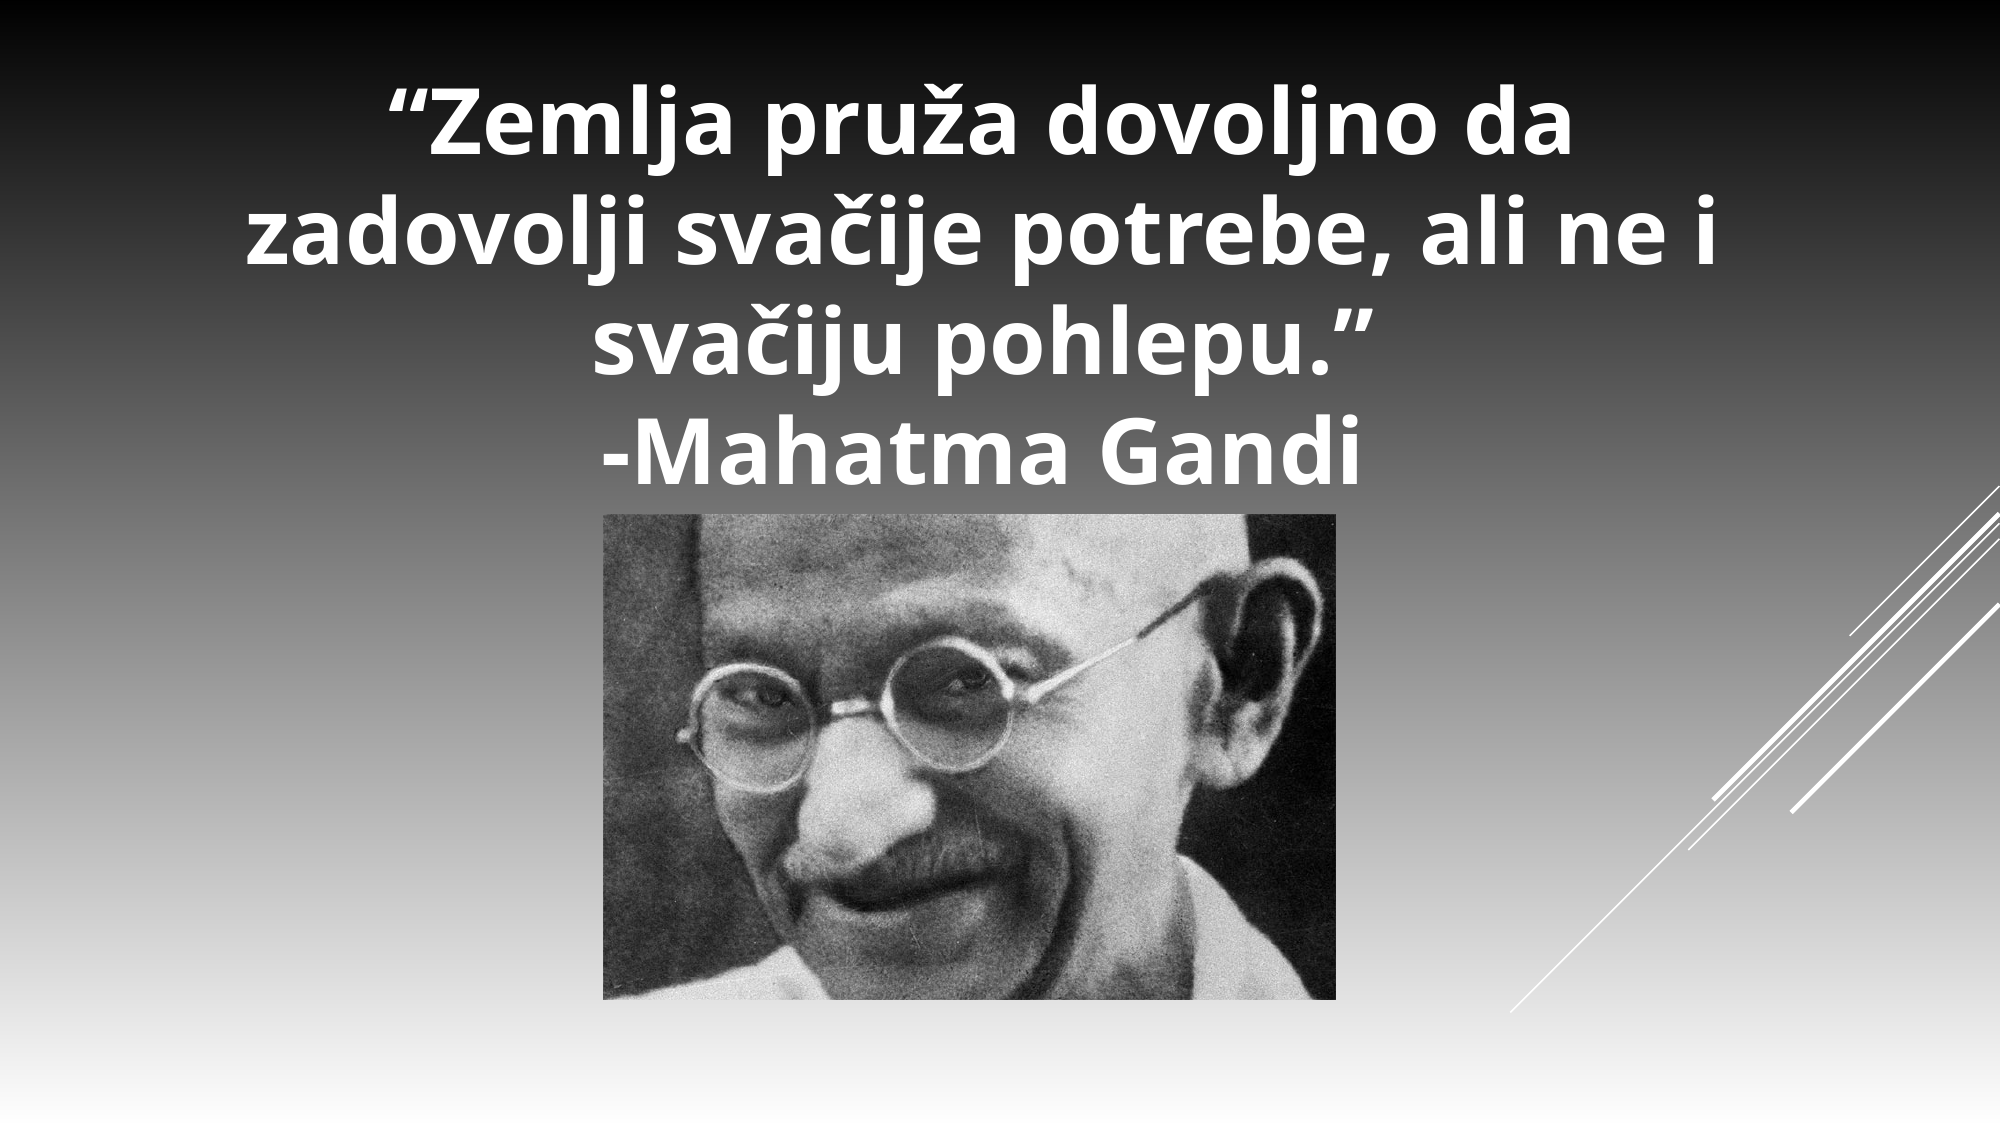

“Zemlja pruža dovoljno da zadovolji svačije potrebe, ali ne i svačiju pohlepu.”
-Mahatma Gandi